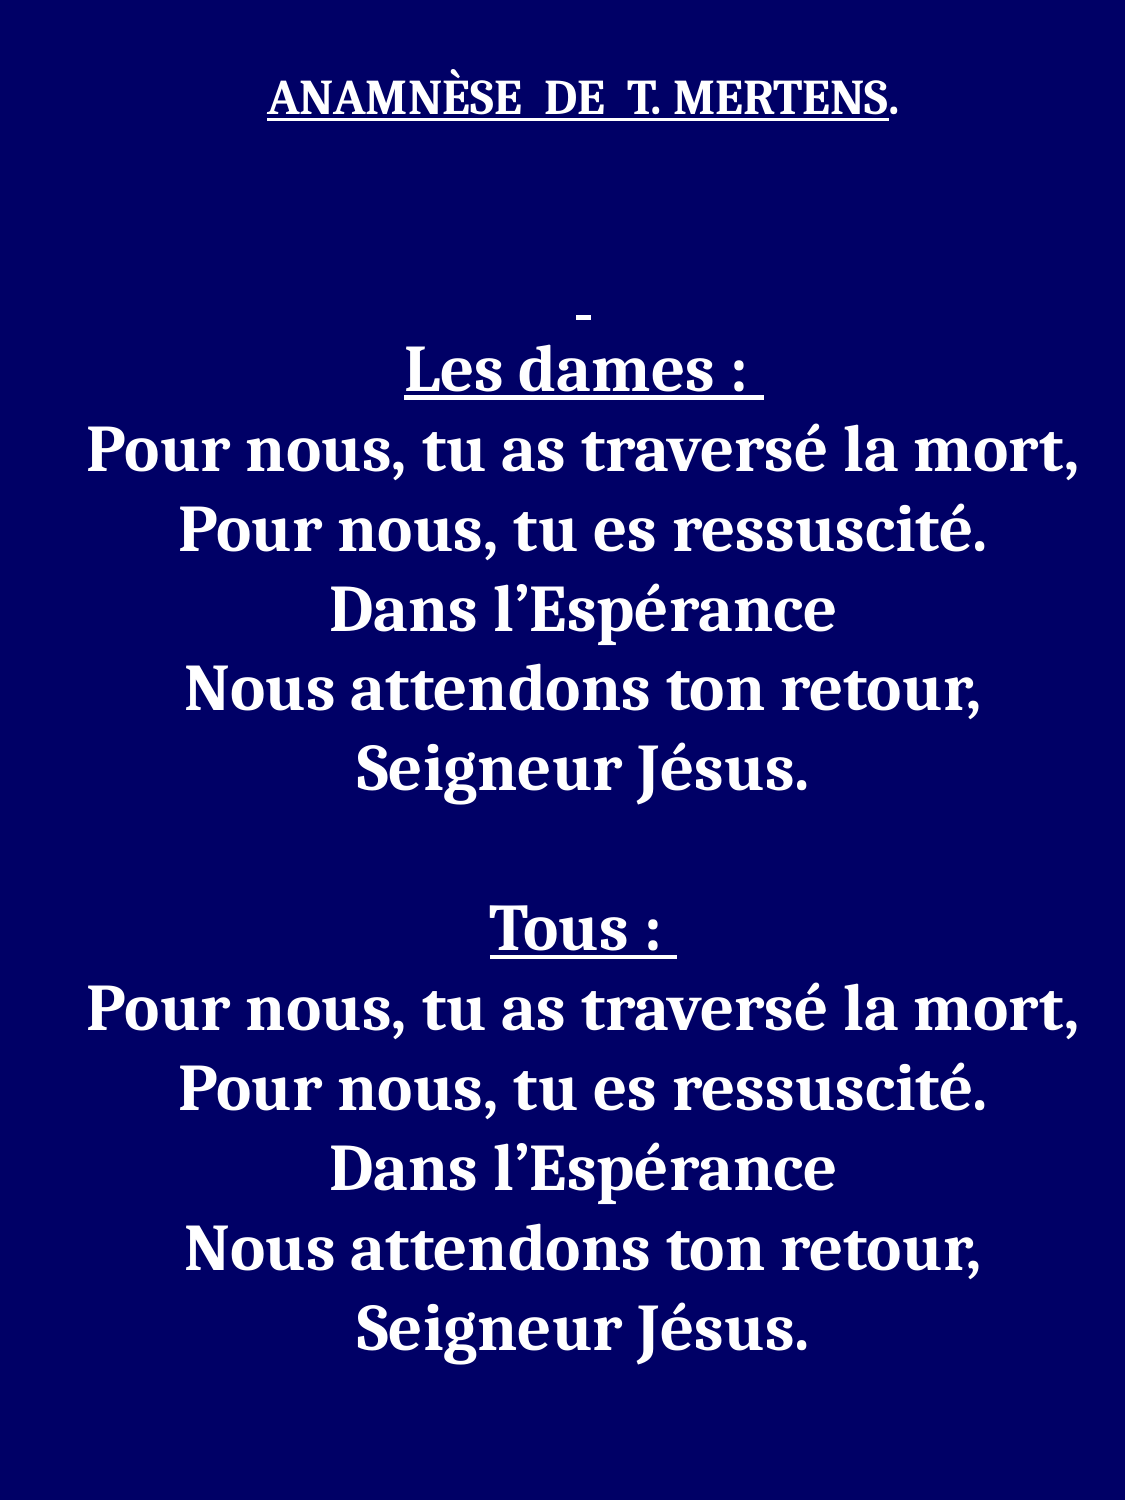

ANAMNÈSE DE T. MERTENS.
Les dames :
Pour nous, tu as traversé la mort,
Pour nous, tu es ressuscité.
Dans l’Espérance
Nous attendons ton retour, Seigneur Jésus.
Tous :
Pour nous, tu as traversé la mort,
Pour nous, tu es ressuscité.
Dans l’Espérance
Nous attendons ton retour, Seigneur Jésus.